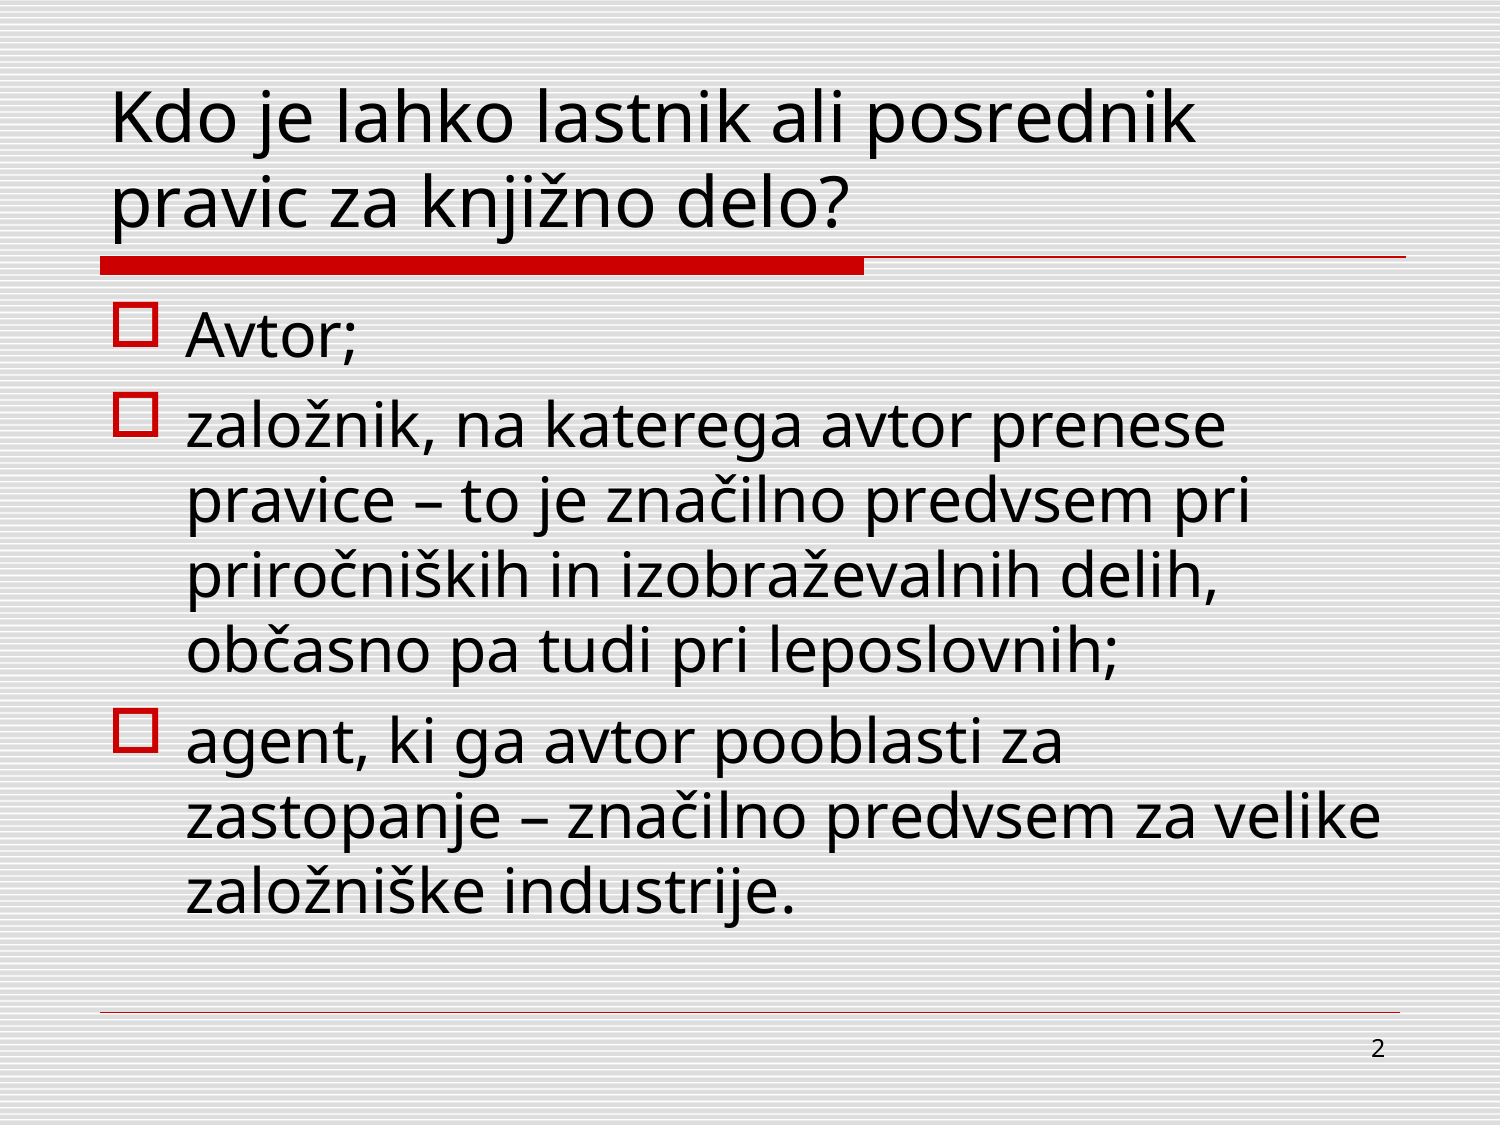

# Kdo je lahko lastnik ali posrednik pravic za knjižno delo?
Avtor;
založnik, na katerega avtor prenese pravice – to je značilno predvsem pri priročniških in izobraževalnih delih, občasno pa tudi pri leposlovnih;
agent, ki ga avtor pooblasti za zastopanje – značilno predvsem za velike založniške industrije.